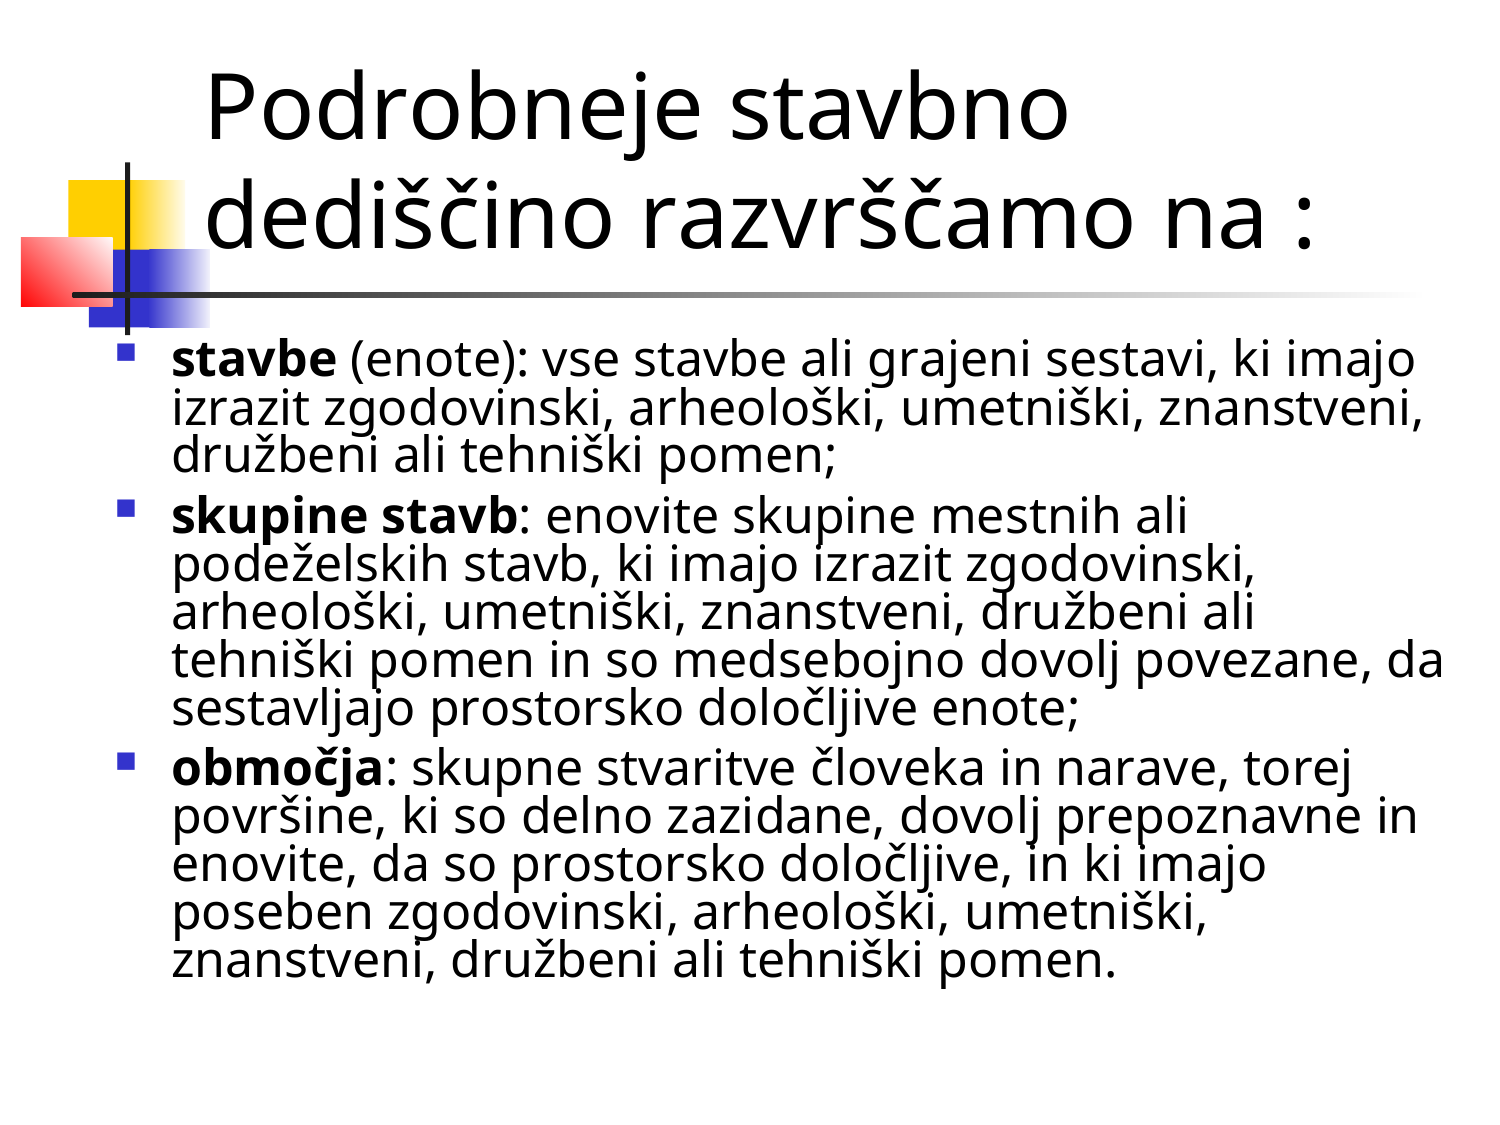

# Podrobneje stavbno dediščino razvrščamo na :
stavbe (enote): vse stavbe ali grajeni sestavi, ki imajo izrazit zgodovinski, arheološki, umetniški, znanstveni, družbeni ali tehniški pomen;
skupine stavb: enovite skupine mestnih ali podeželskih stavb, ki imajo izrazit zgodovinski, arheološki, umetniški, znanstveni, družbeni ali tehniški pomen in so medsebojno dovolj povezane, da sestavljajo prostorsko določljive enote;
območja: skupne stvaritve človeka in narave, torej površine, ki so delno zazidane, dovolj prepoznavne in enovite, da so prostorsko določljive, in ki imajo poseben zgodovinski, arheološki, umetniški, znanstveni, družbeni ali tehniški pomen.